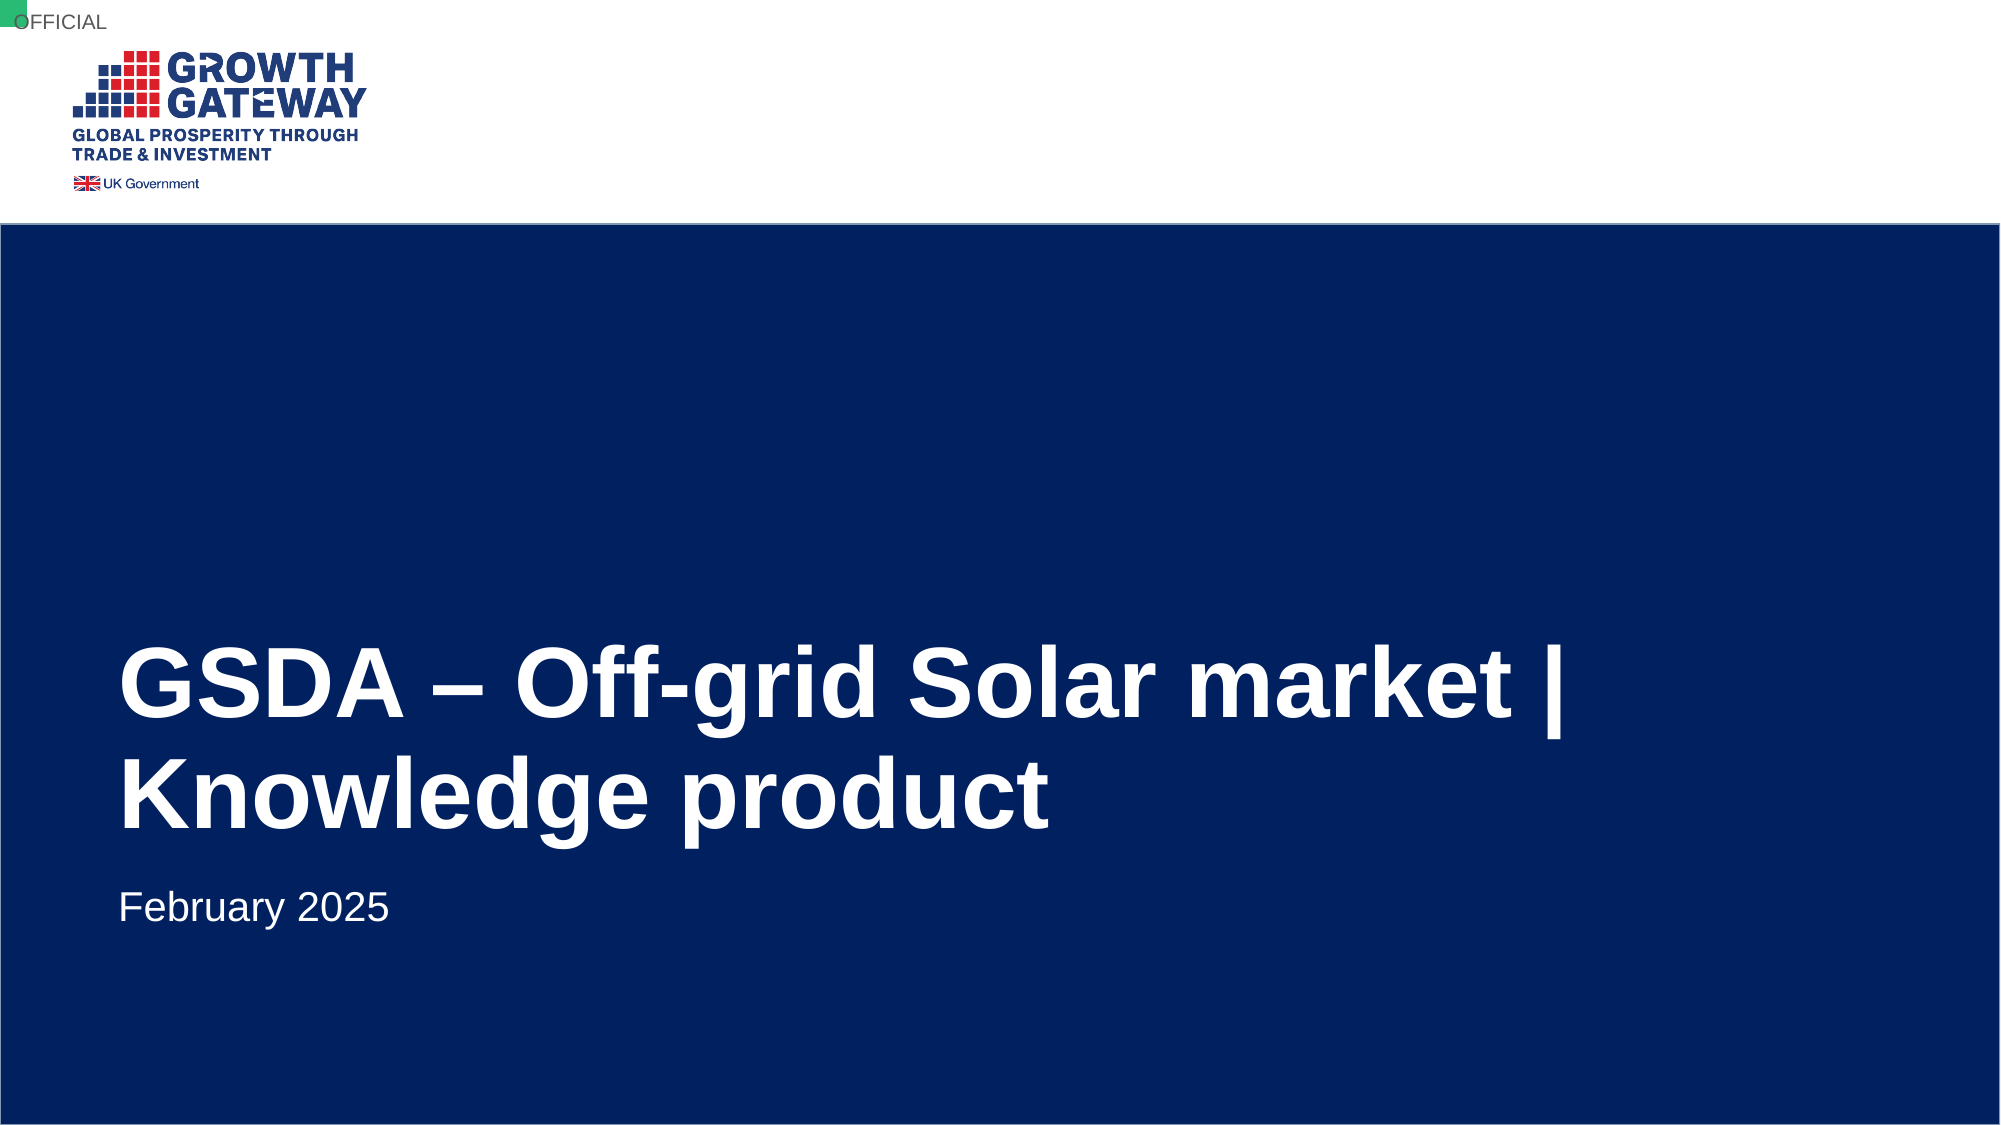

GSDA – Off-grid Solar market | Knowledge product
# February 2025